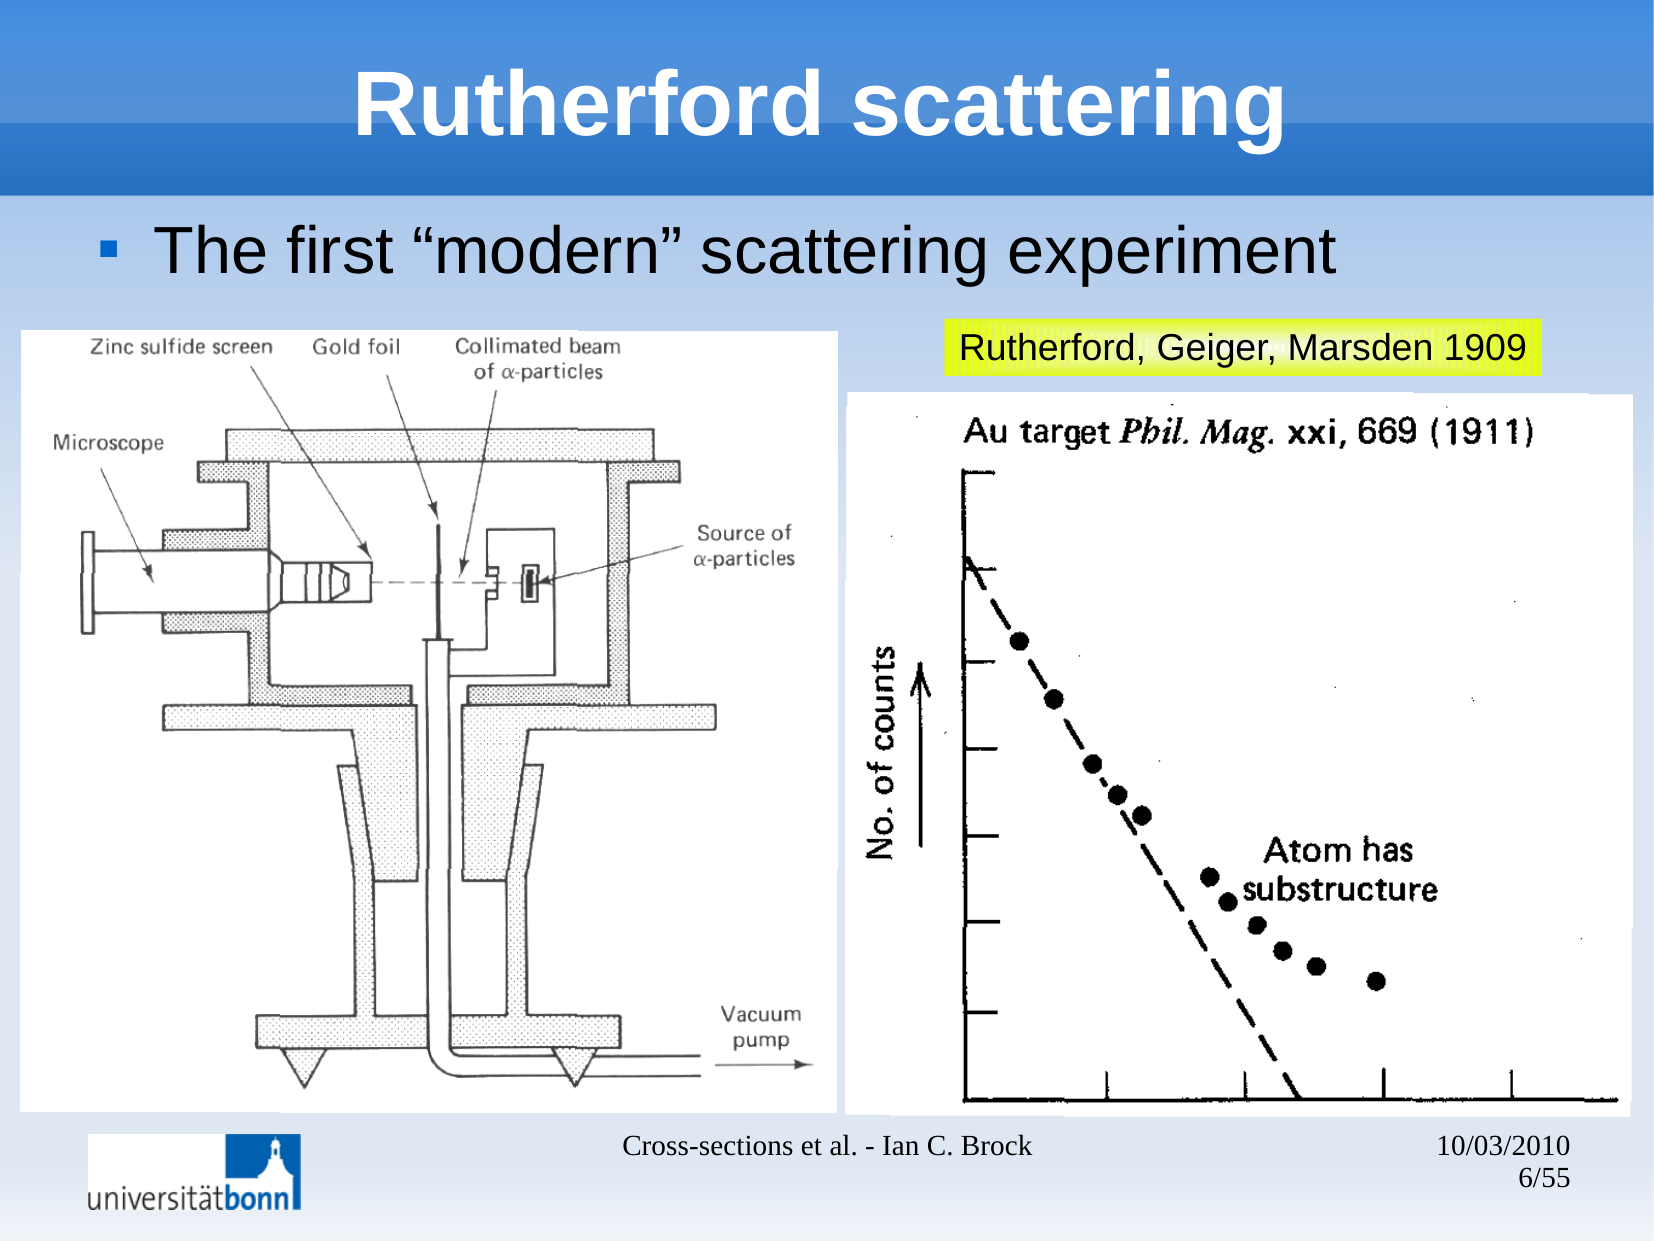

# Rutherford scattering
The first “modern” scattering experiment
Rutherford, Geiger, Marsden 1909
Cross-sections et al. - Ian C. Brock
6